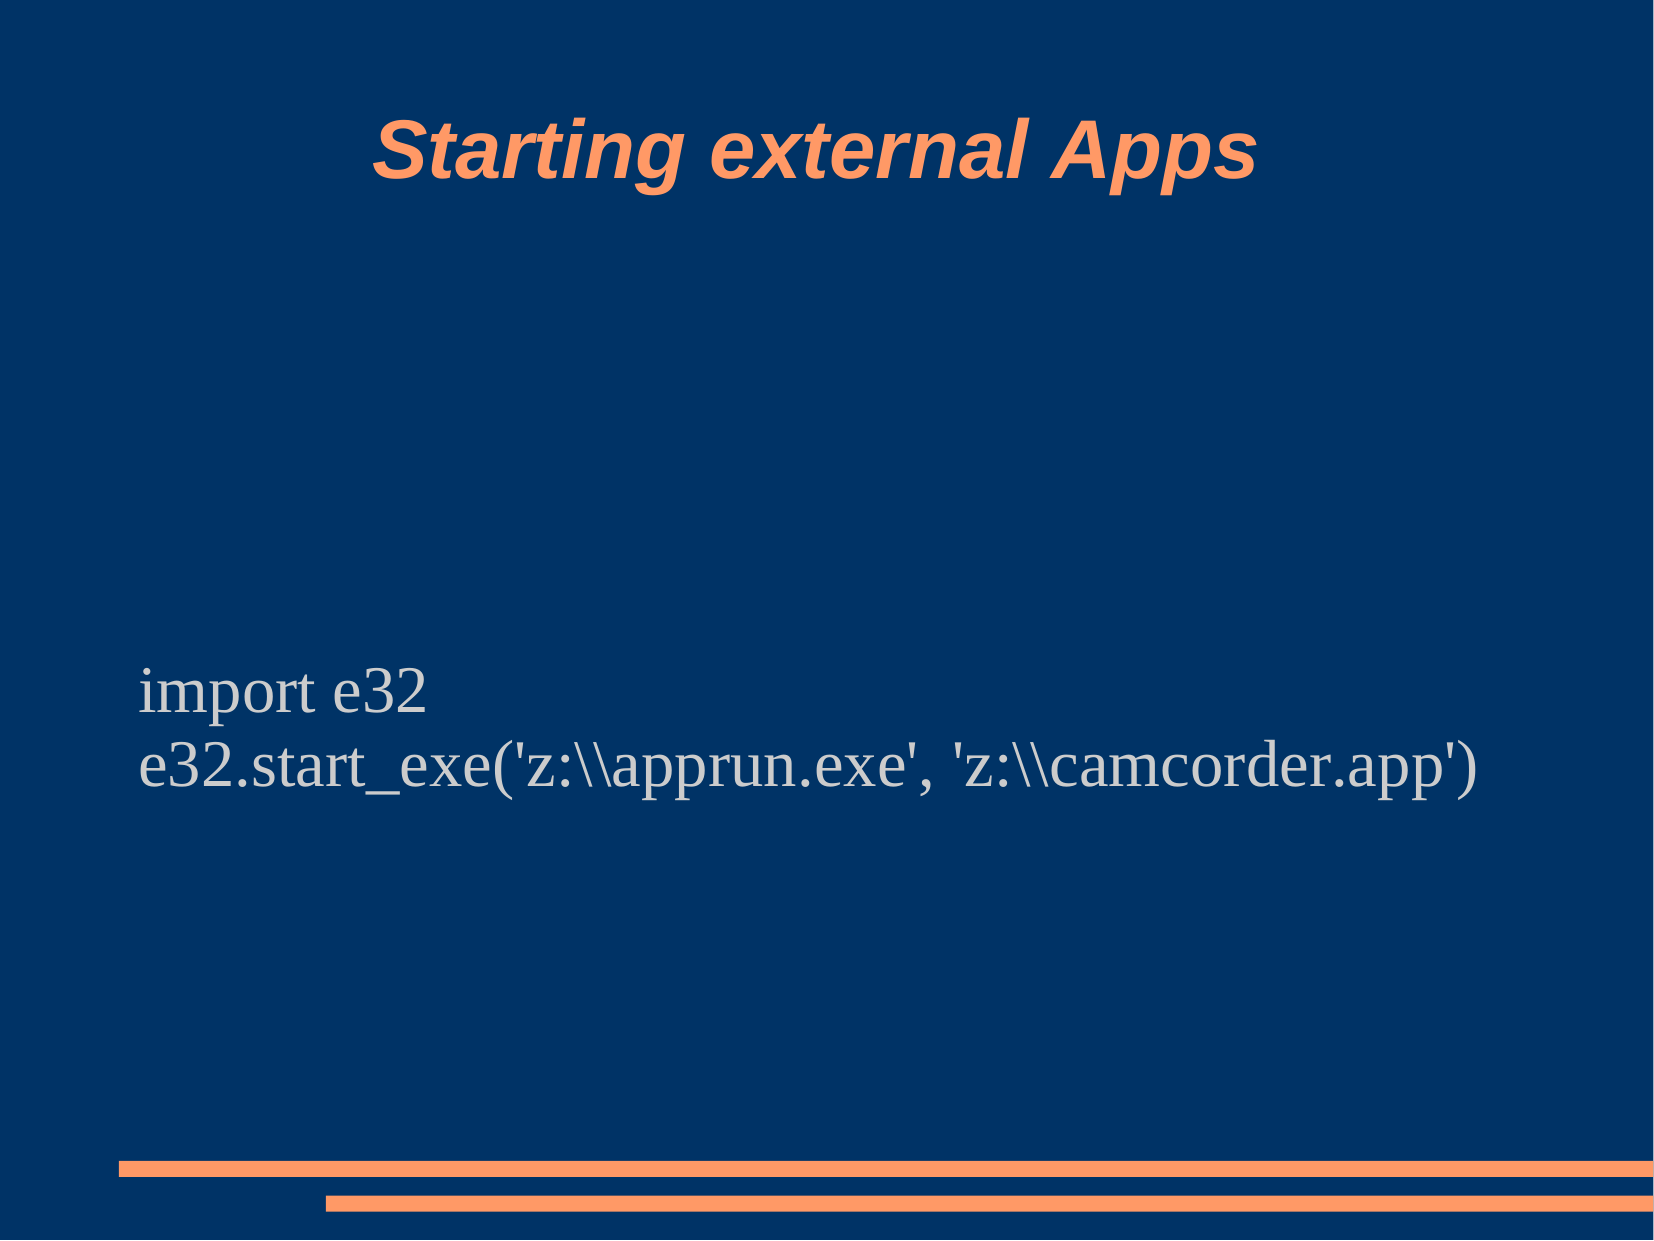

# Starting external Apps
 import e32
 e32.start_exe('z:\\apprun.exe', 'z:\\camcorder.app')